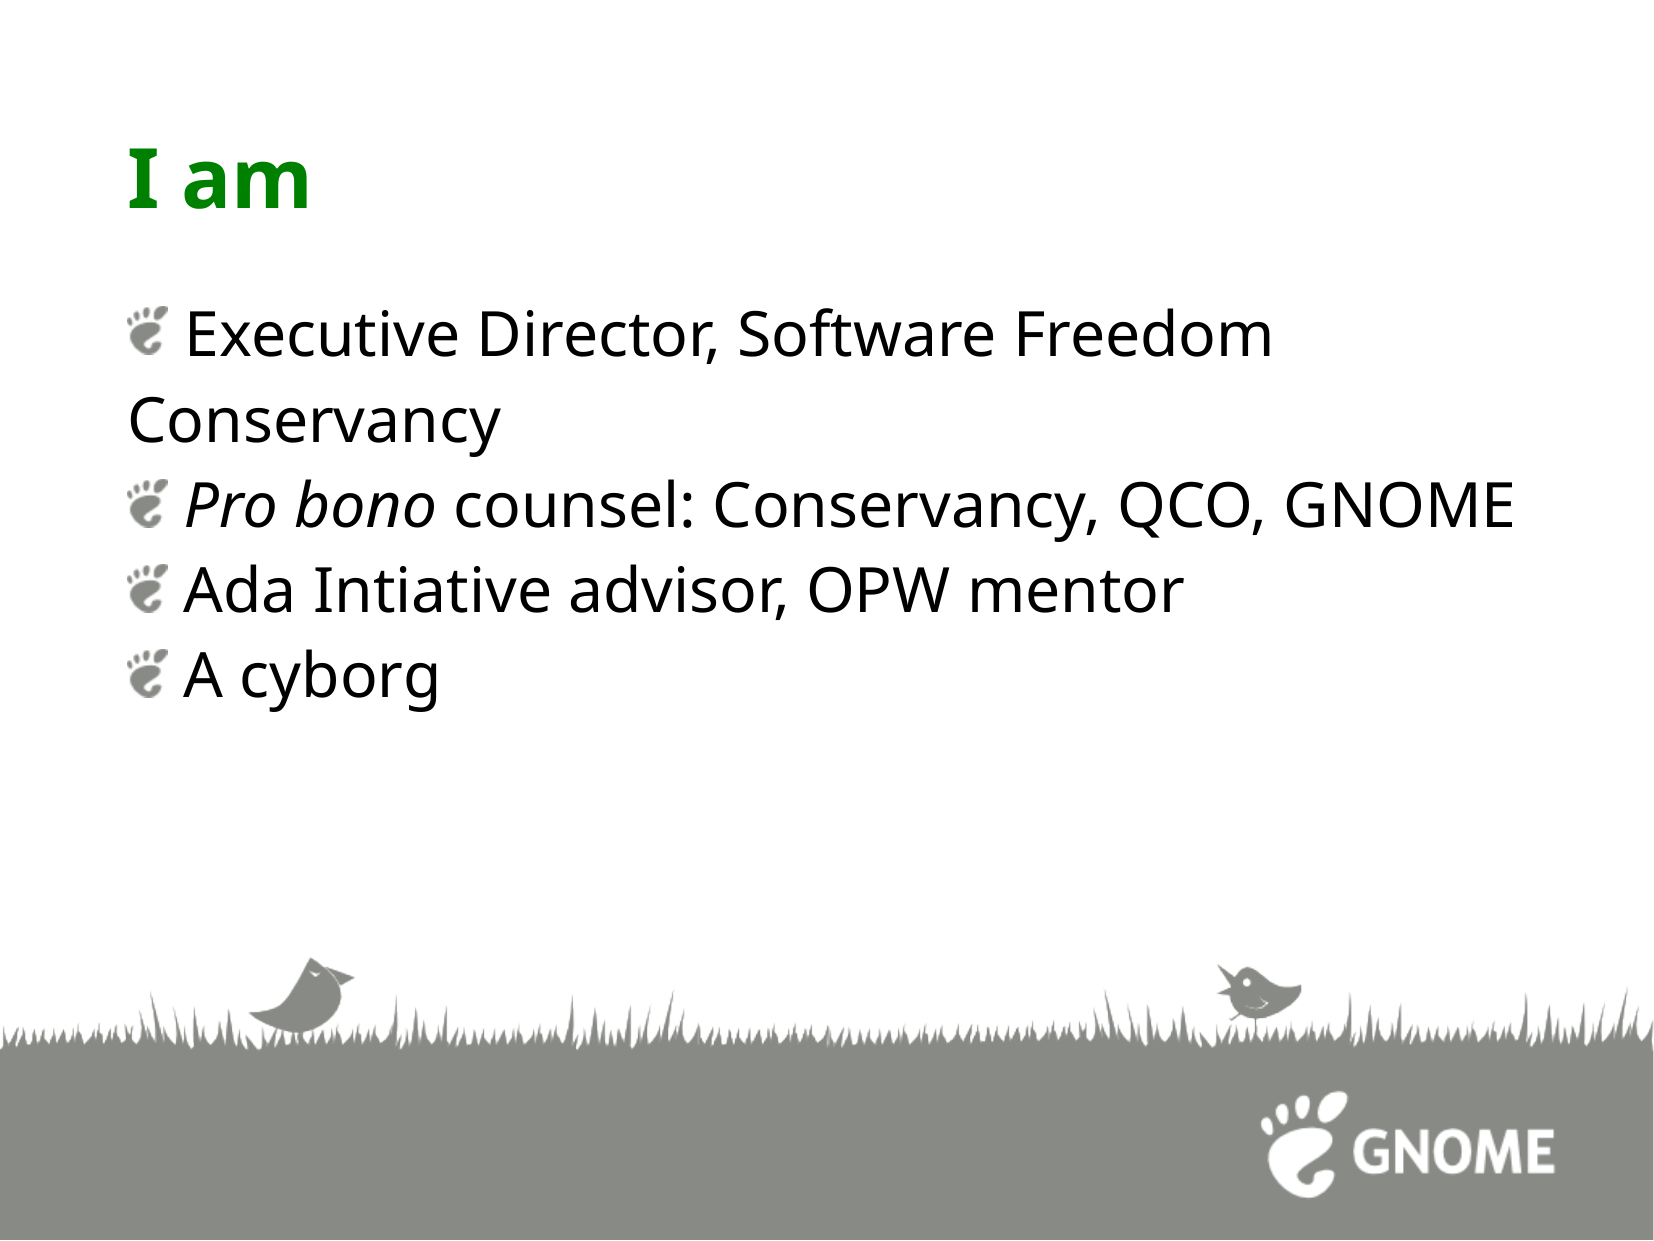

I am
 Executive Director, Software Freedom Conservancy
 Pro bono counsel: Conservancy, QCO, GNOME
 Ada Intiative advisor, OPW mentor
 A cyborg